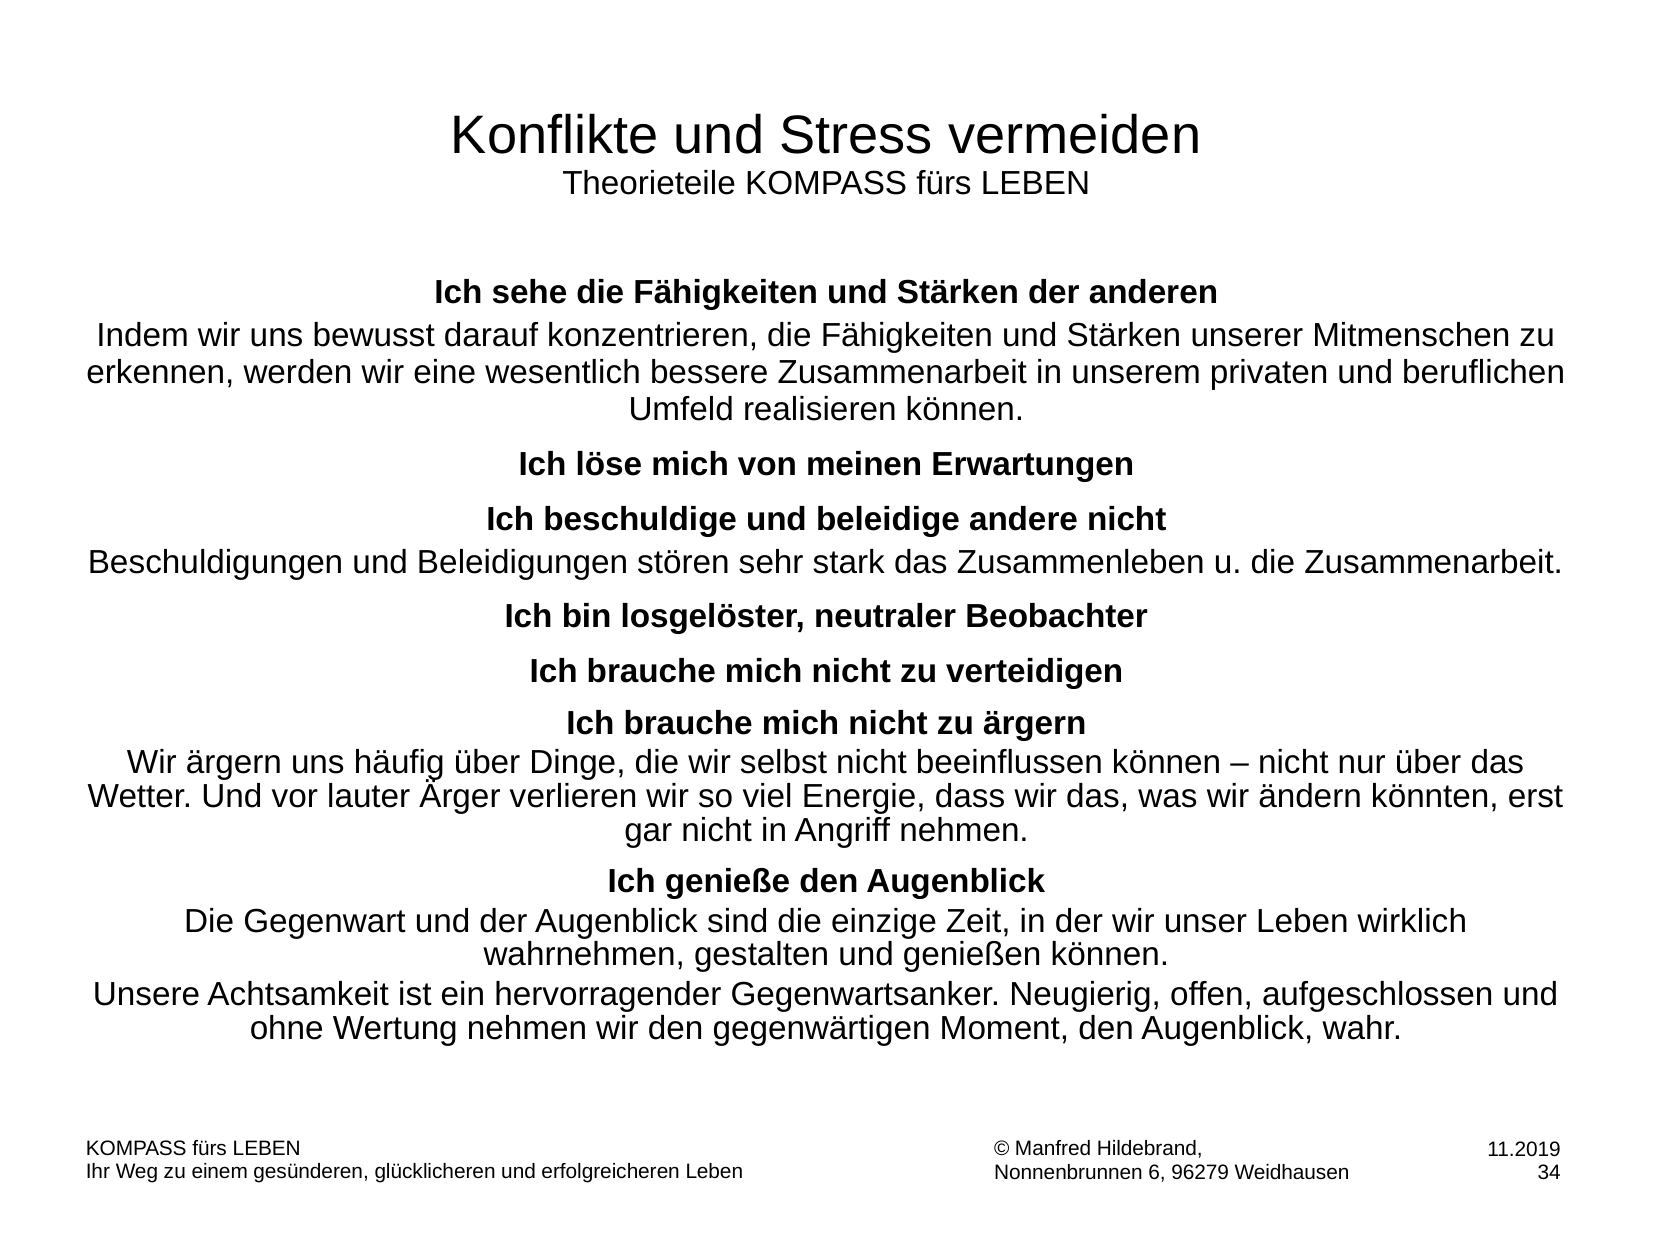

# Konflikte und Stress vermeiden Theorieteile KOMPASS fürs LEBEN
Ich sehe die Fähigkeiten und Stärken der anderen
Indem wir uns bewusst darauf konzentrieren, die Fähigkeiten und Stärken unserer Mitmenschen zu erkennen, werden wir eine wesentlich bessere Zusammenarbeit in unserem privaten und beruflichen Umfeld realisieren können.
Ich löse mich von meinen Erwartungen
Ich beschuldige und beleidige andere nicht
Beschuldigungen und Beleidigungen stören sehr stark das Zusammenleben u. die Zusammenarbeit.
Ich bin losgelöster, neutraler Beobachter
Ich brauche mich nicht zu verteidigen
Ich brauche mich nicht zu ärgern
Wir ärgern uns häufig über Dinge, die wir selbst nicht beeinflussen können – nicht nur über das Wetter. Und vor lauter Ärger verlieren wir so viel Energie, dass wir das, was wir ändern könnten, erst gar nicht in Angriff nehmen.
Ich genieße den Augenblick
Die Gegenwart und der Augenblick sind die einzige Zeit, in der wir unser Leben wirklich wahrnehmen, gestalten und genießen können.
Unsere Achtsamkeit ist ein hervorragender Gegenwartsanker. Neugierig, offen, aufgeschlossen und ohne Wertung nehmen wir den gegenwärtigen Moment, den Augenblick, wahr.
KOMPASS fürs LEBEN
Ihr Weg zu einem gesünderen, glücklicheren und erfolgreicheren Leben
© Manfred Hildebrand,
Nonnenbrunnen 6, 96279 Weidhausen
11.2019
34